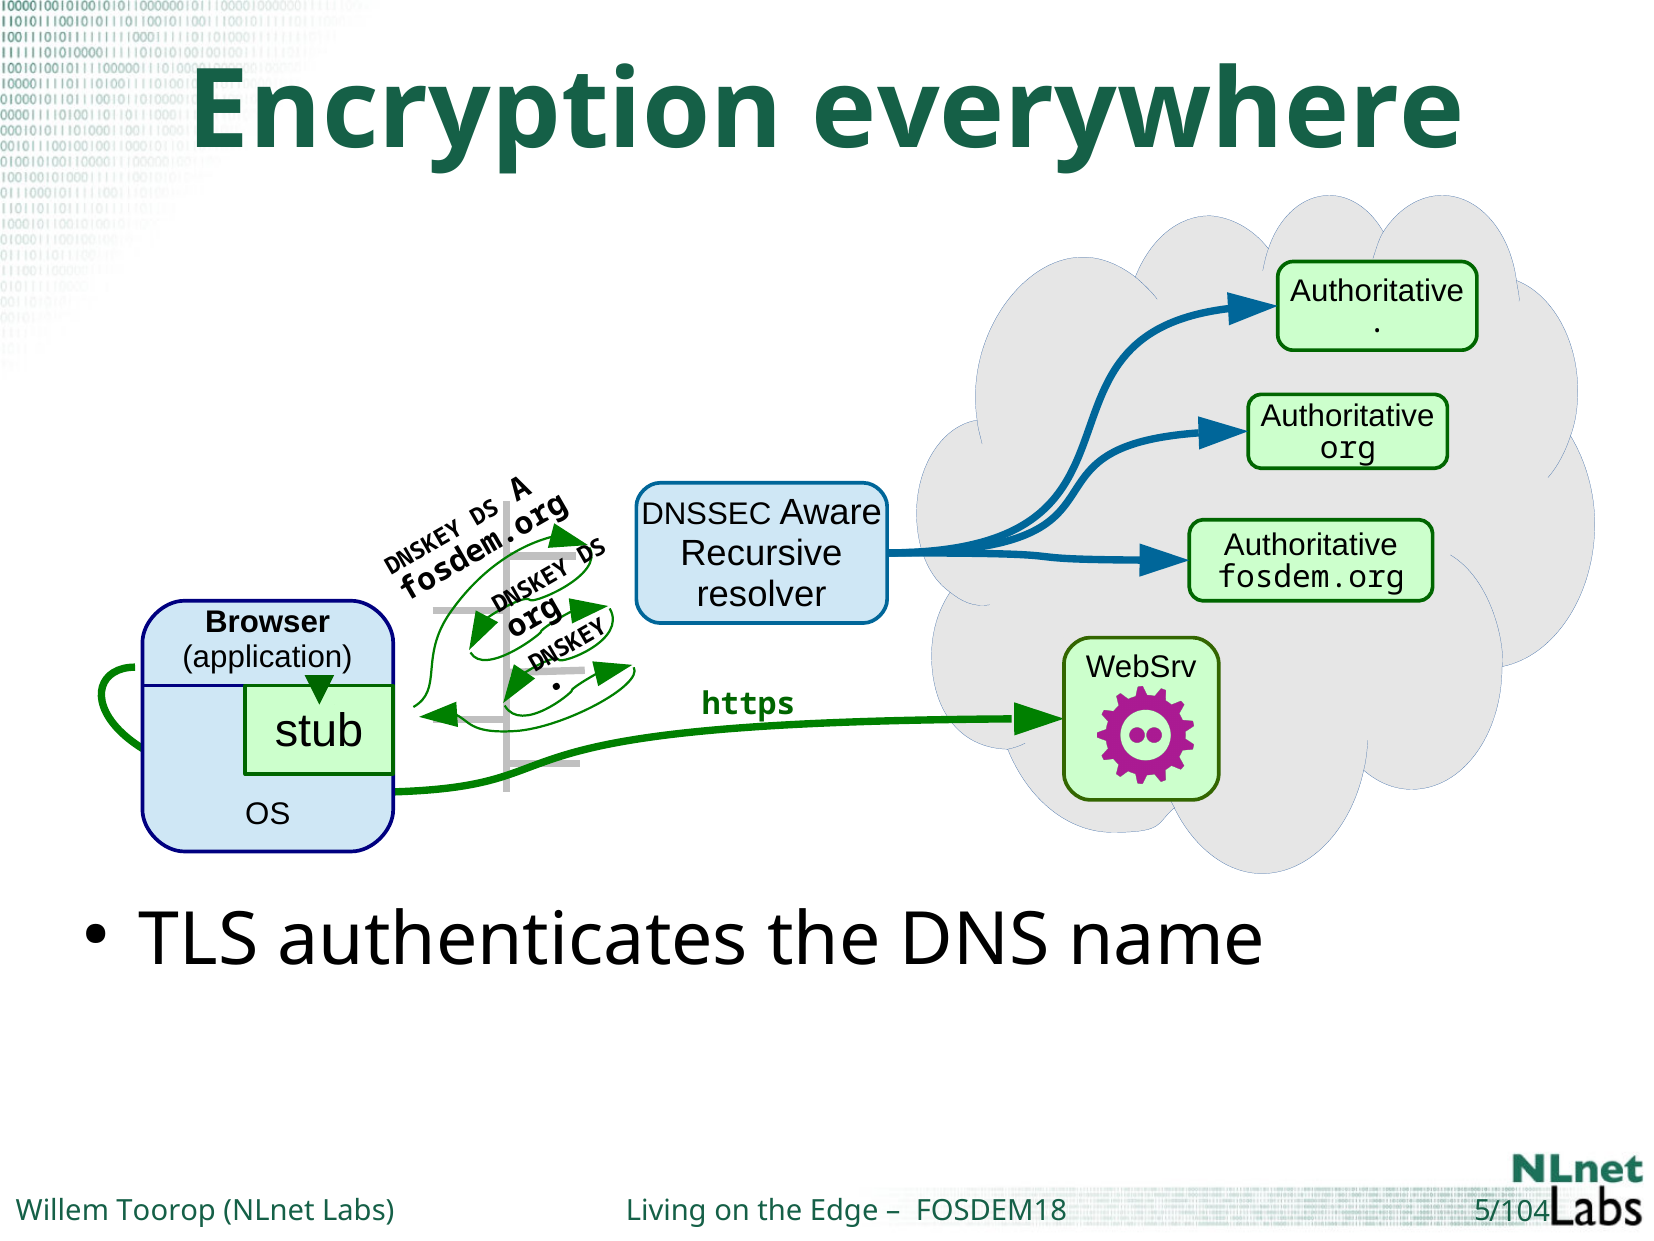

# Encryption everywhere
TLS authenticates the DNS name